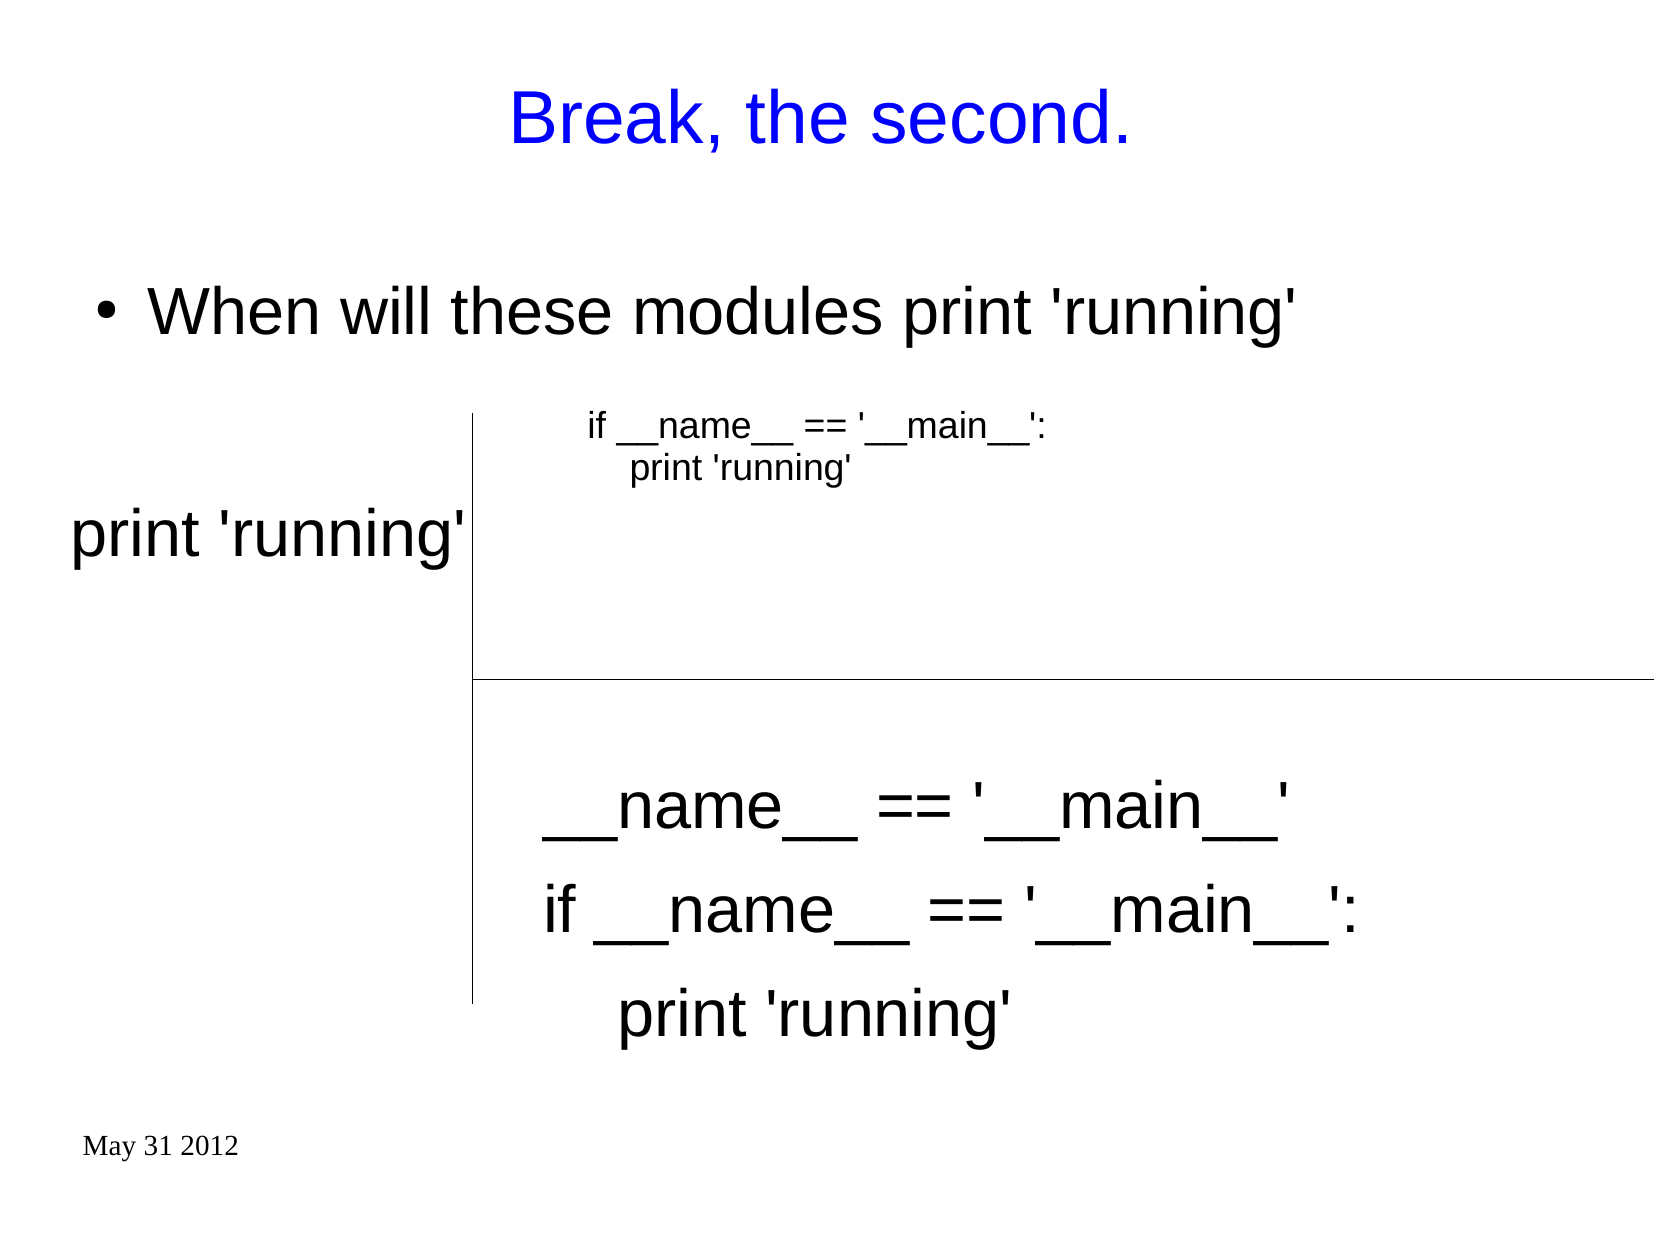

# Break, the second.
When will these modules print 'running'
if __name__ == '__main__':
 print 'running'
print 'running'
__name__ == '__main__'
if __name__ == '__main__':
 print 'running'
May 31 2012